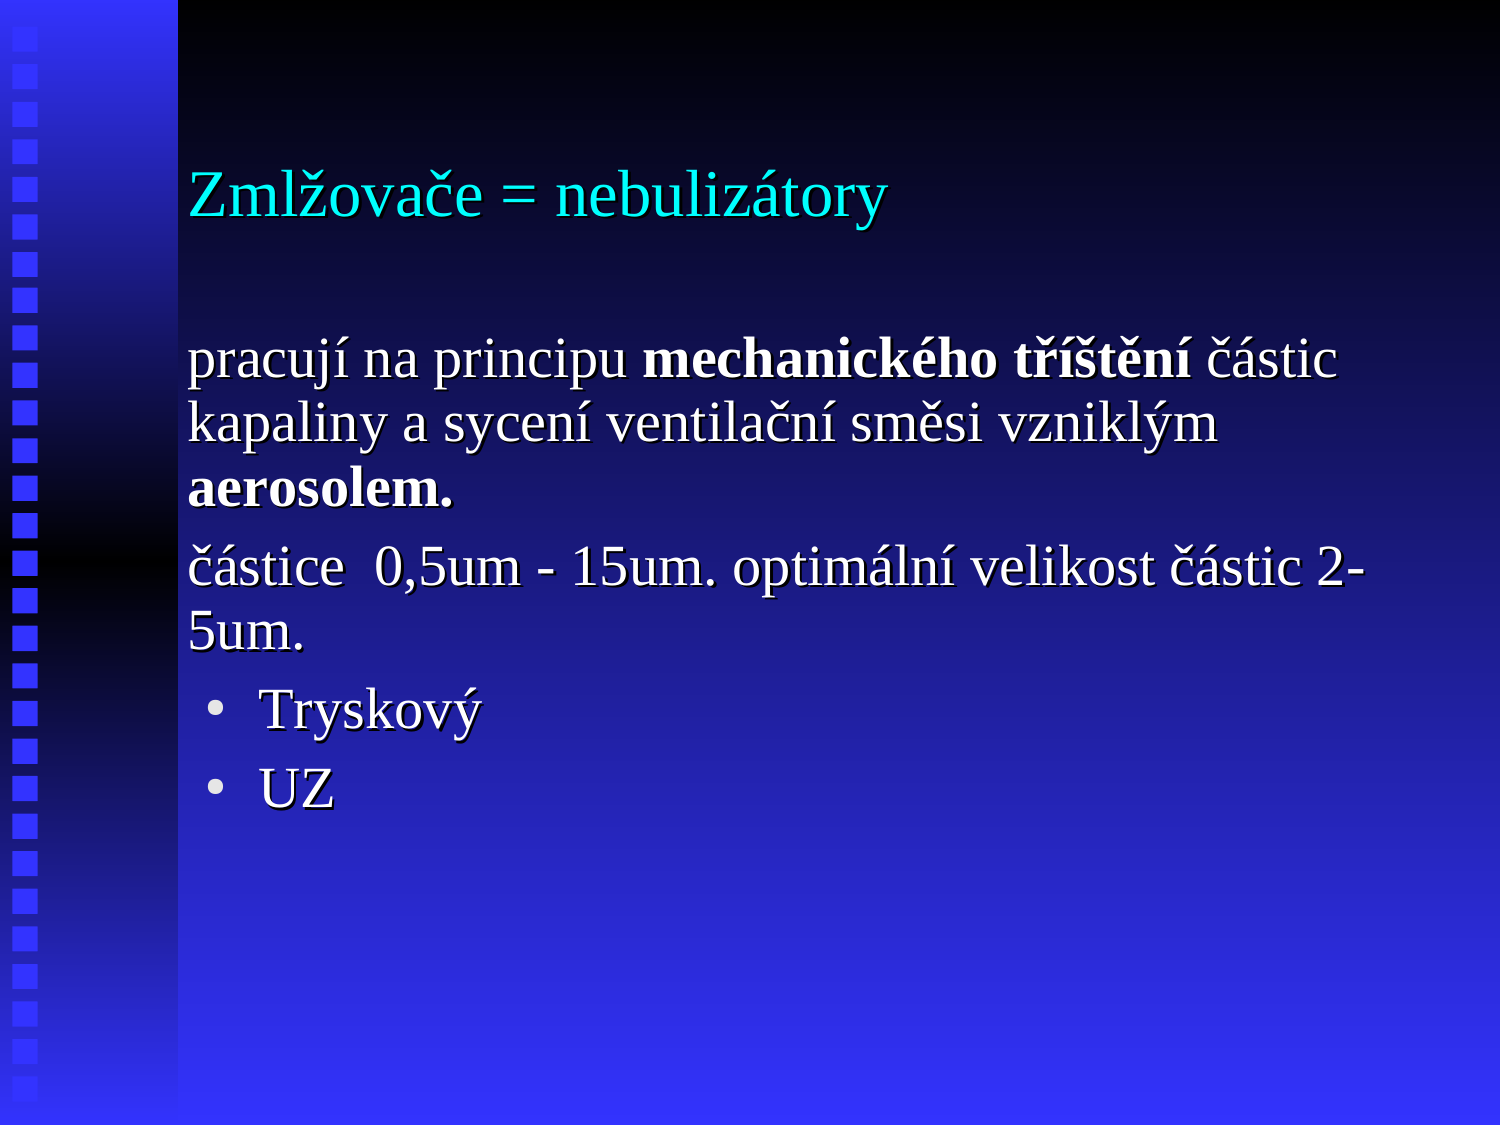

# Zmlžovače = nebulizátory
pracují na principu mechanického tříštění částic kapaliny a sycení ventilační směsi vzniklým aerosolem.
částice 0,5um - 15um. optimální velikost částic 2-5um.
Tryskový
UZ